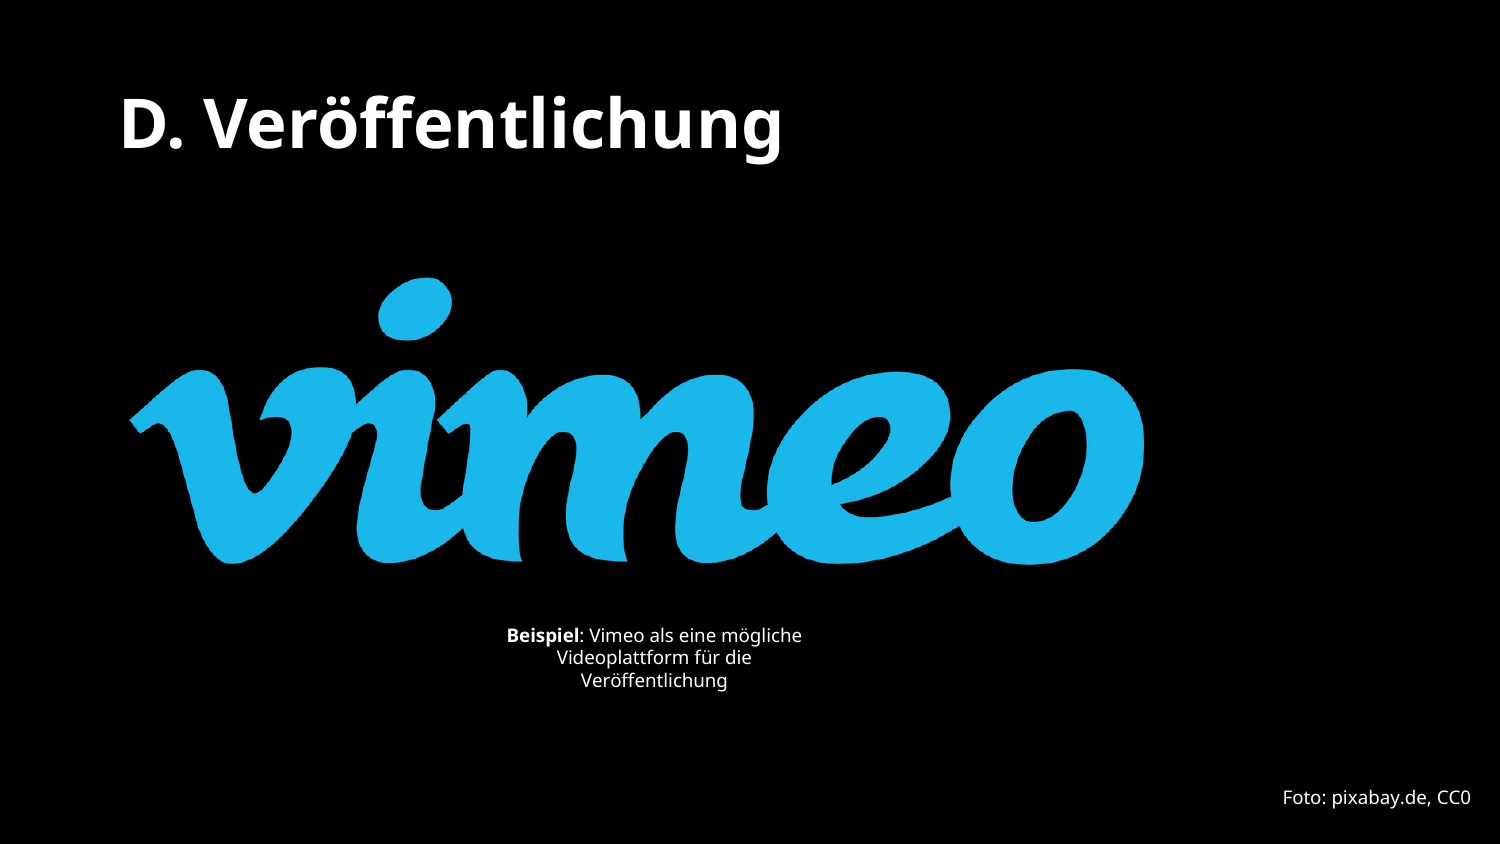

# D. Veröffentlichung
Beispiel: Vimeo als eine mögliche Videoplattform für die Veröffentlichung
Foto: pixabay.de, CC0